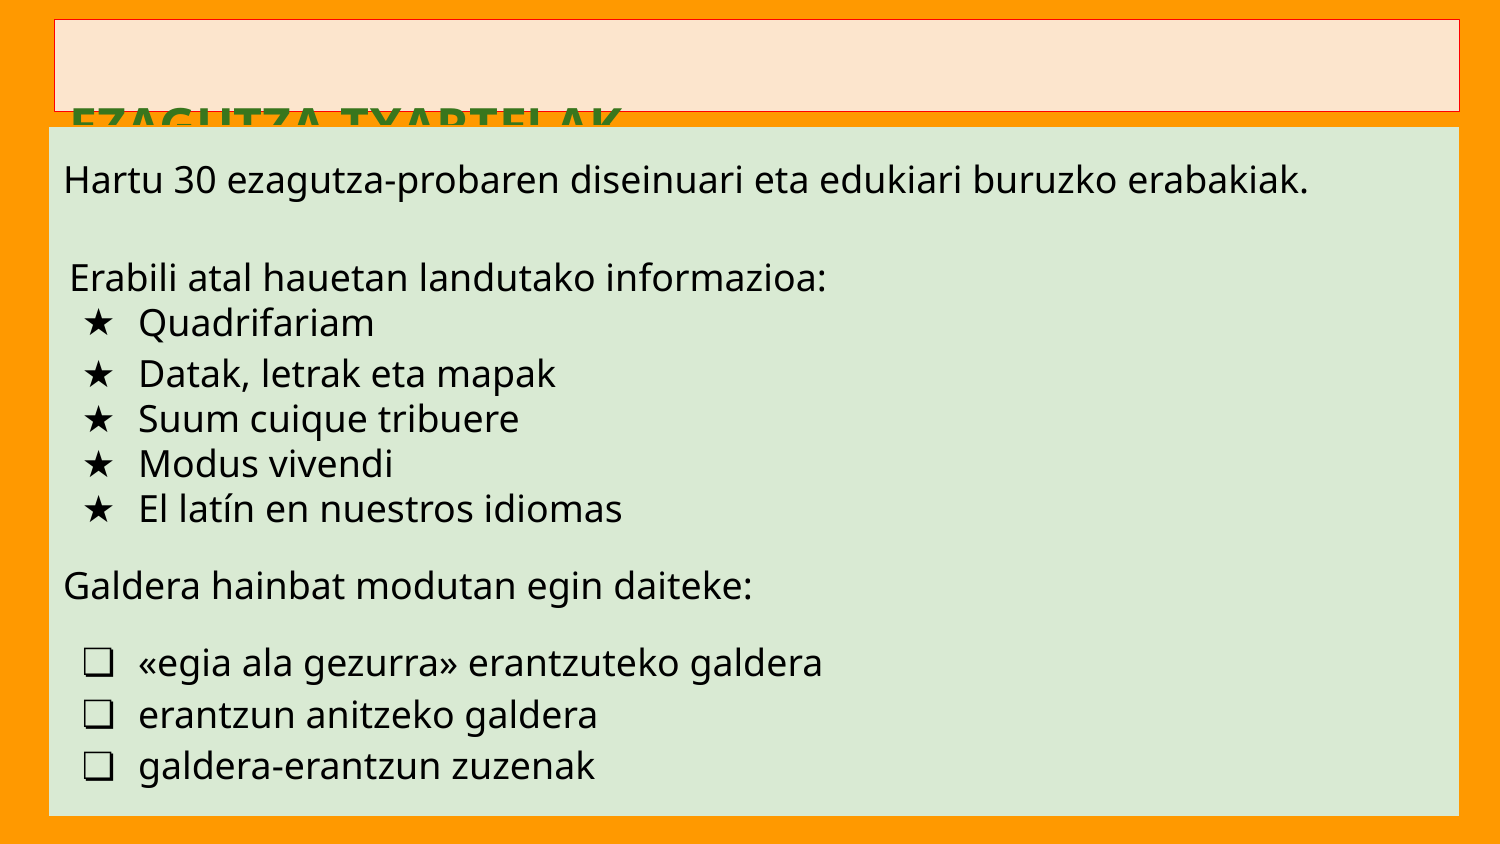

EZAGUTZA-TXARTELAK
Hartu 30 ezagutza-probaren diseinuari eta edukiari buruzko erabakiak.
 Erabili atal hauetan landutako informazioa:
Quadrifariam
Datak, letrak eta mapak
Suum cuique tribuere
Modus vivendi
El latín en nuestros idiomas
Galdera hainbat modutan egin daiteke:
«egia ala gezurra» erantzuteko galdera
erantzun anitzeko galdera
galdera-erantzun zuzenak